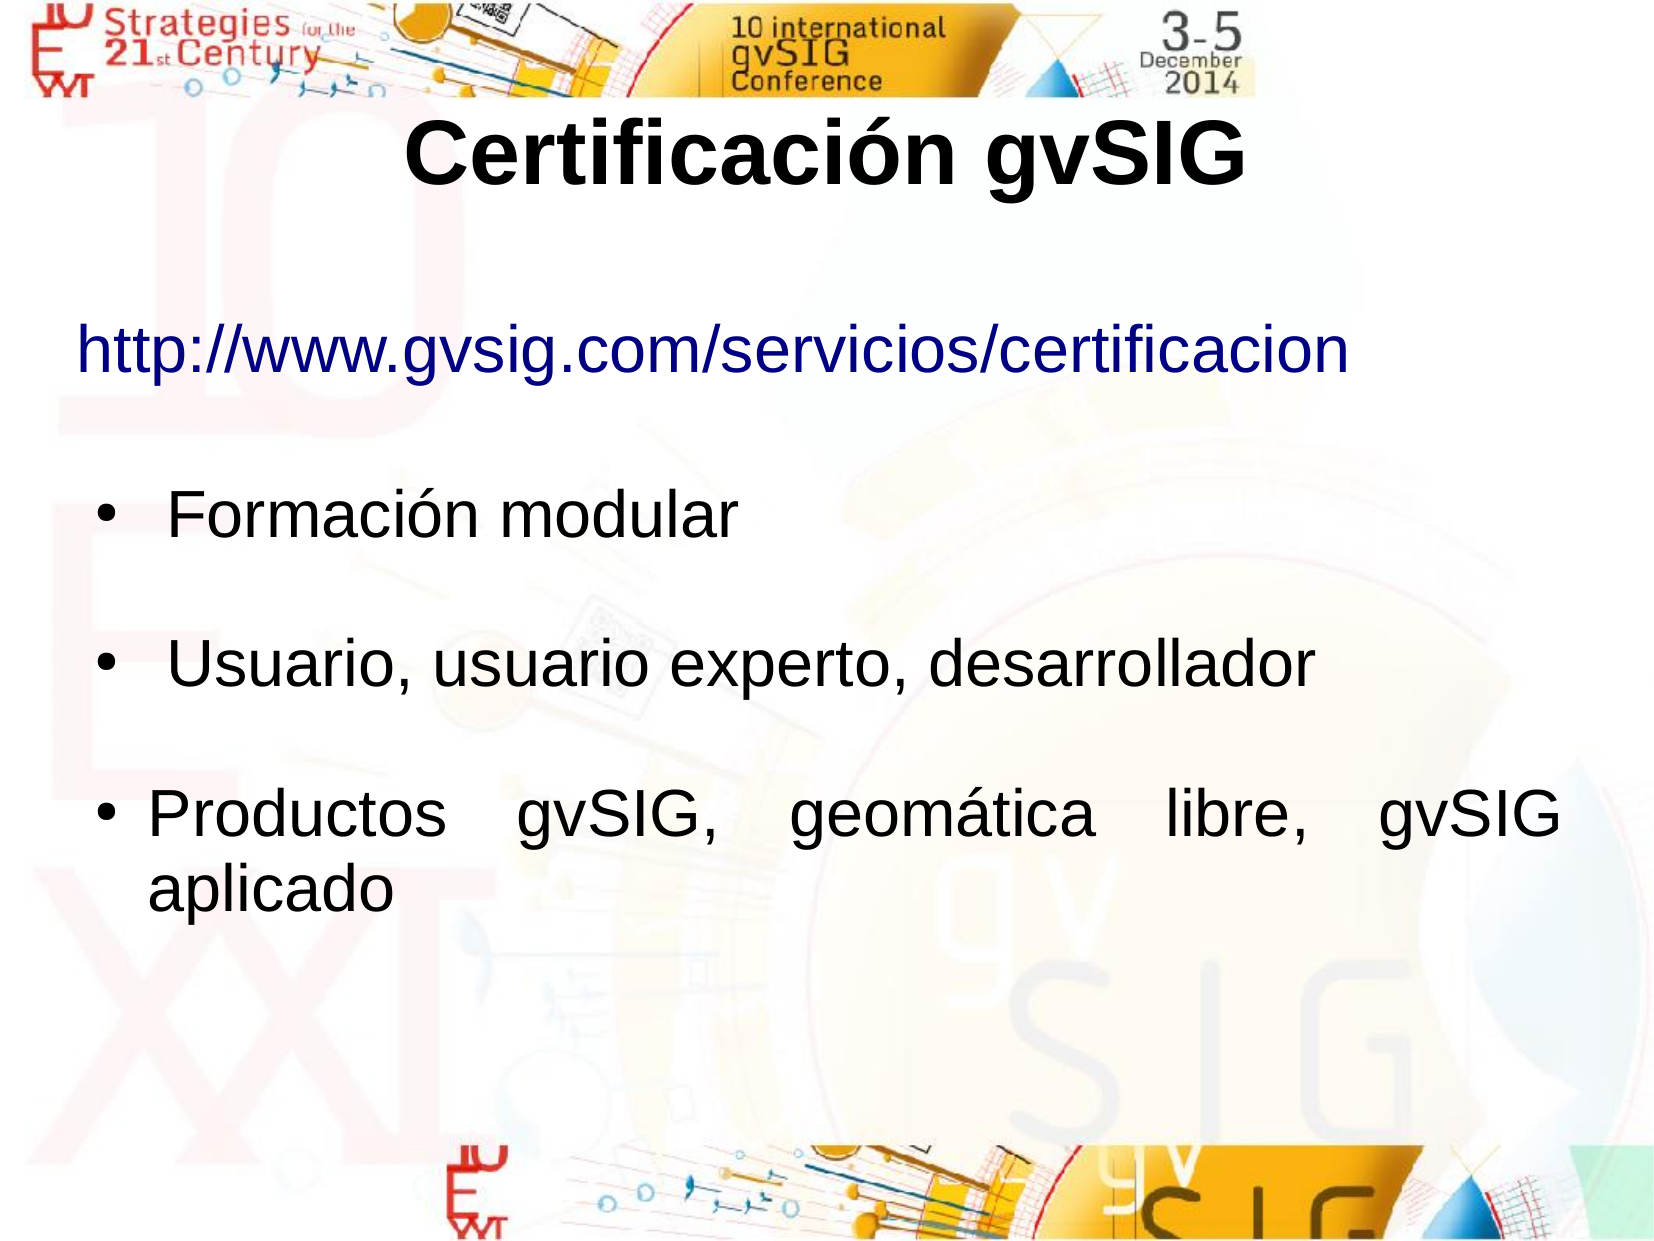

# Certificación gvSIG
http://www.gvsig.com/servicios/certificacion
 Formación modular
 Usuario, usuario experto, desarrollador
Productos gvSIG, geomática libre, gvSIG aplicado